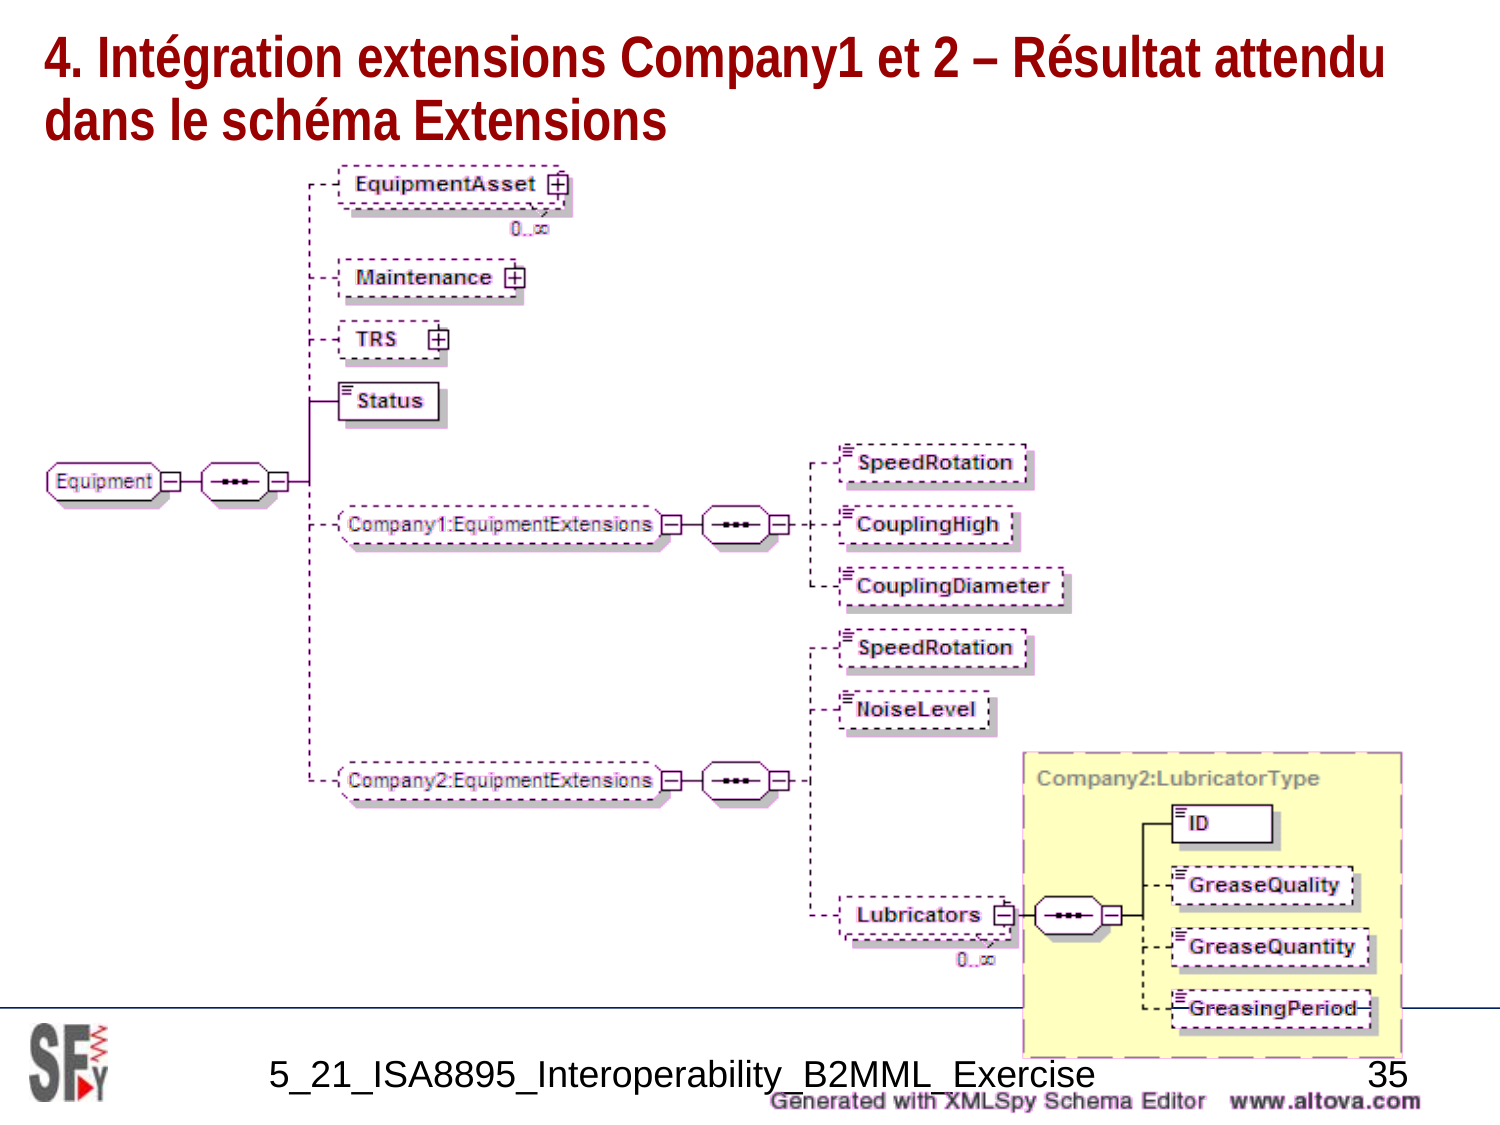

# 4. Intégration extensions Company1 et 2 – Résultat attendu dans le schéma Extensions
5_21_ISA8895_Interoperability_B2MML_Exercise